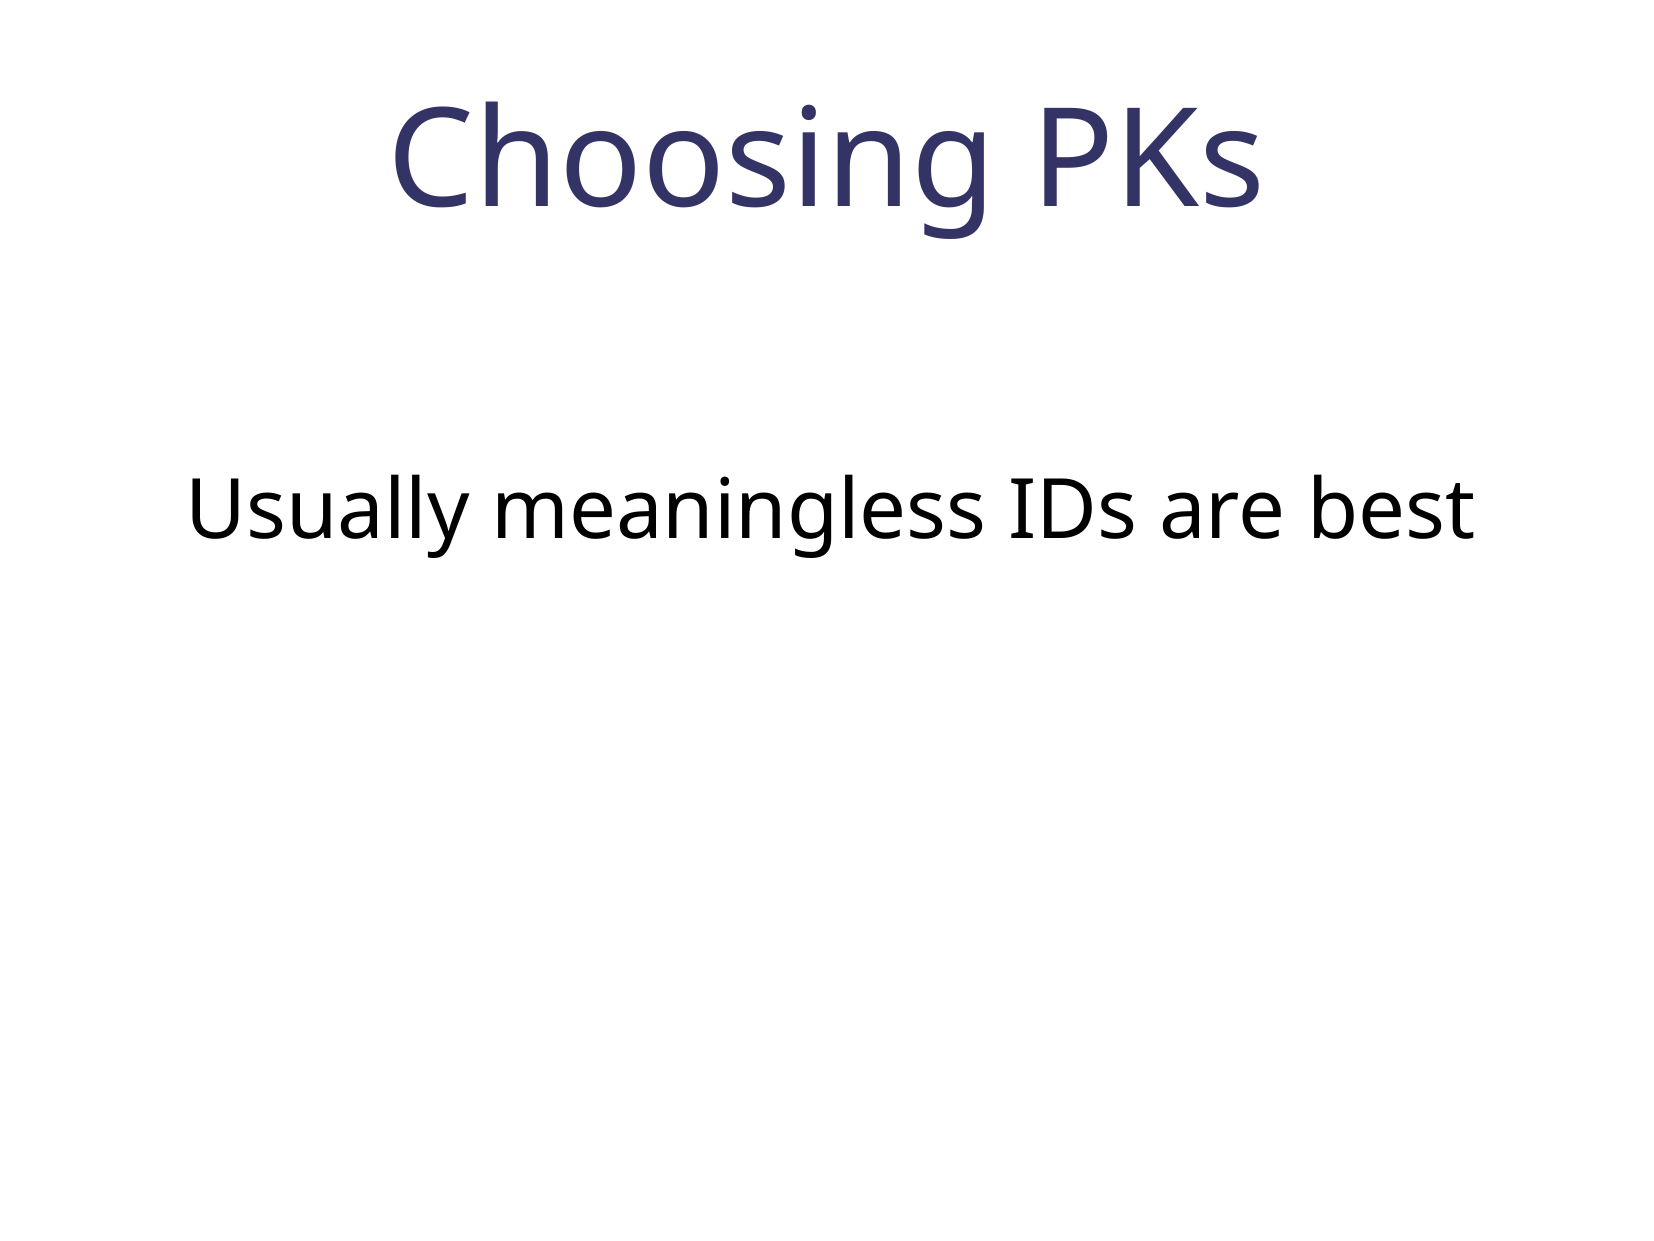

# Choosing PKs
Usually meaningless IDs are best